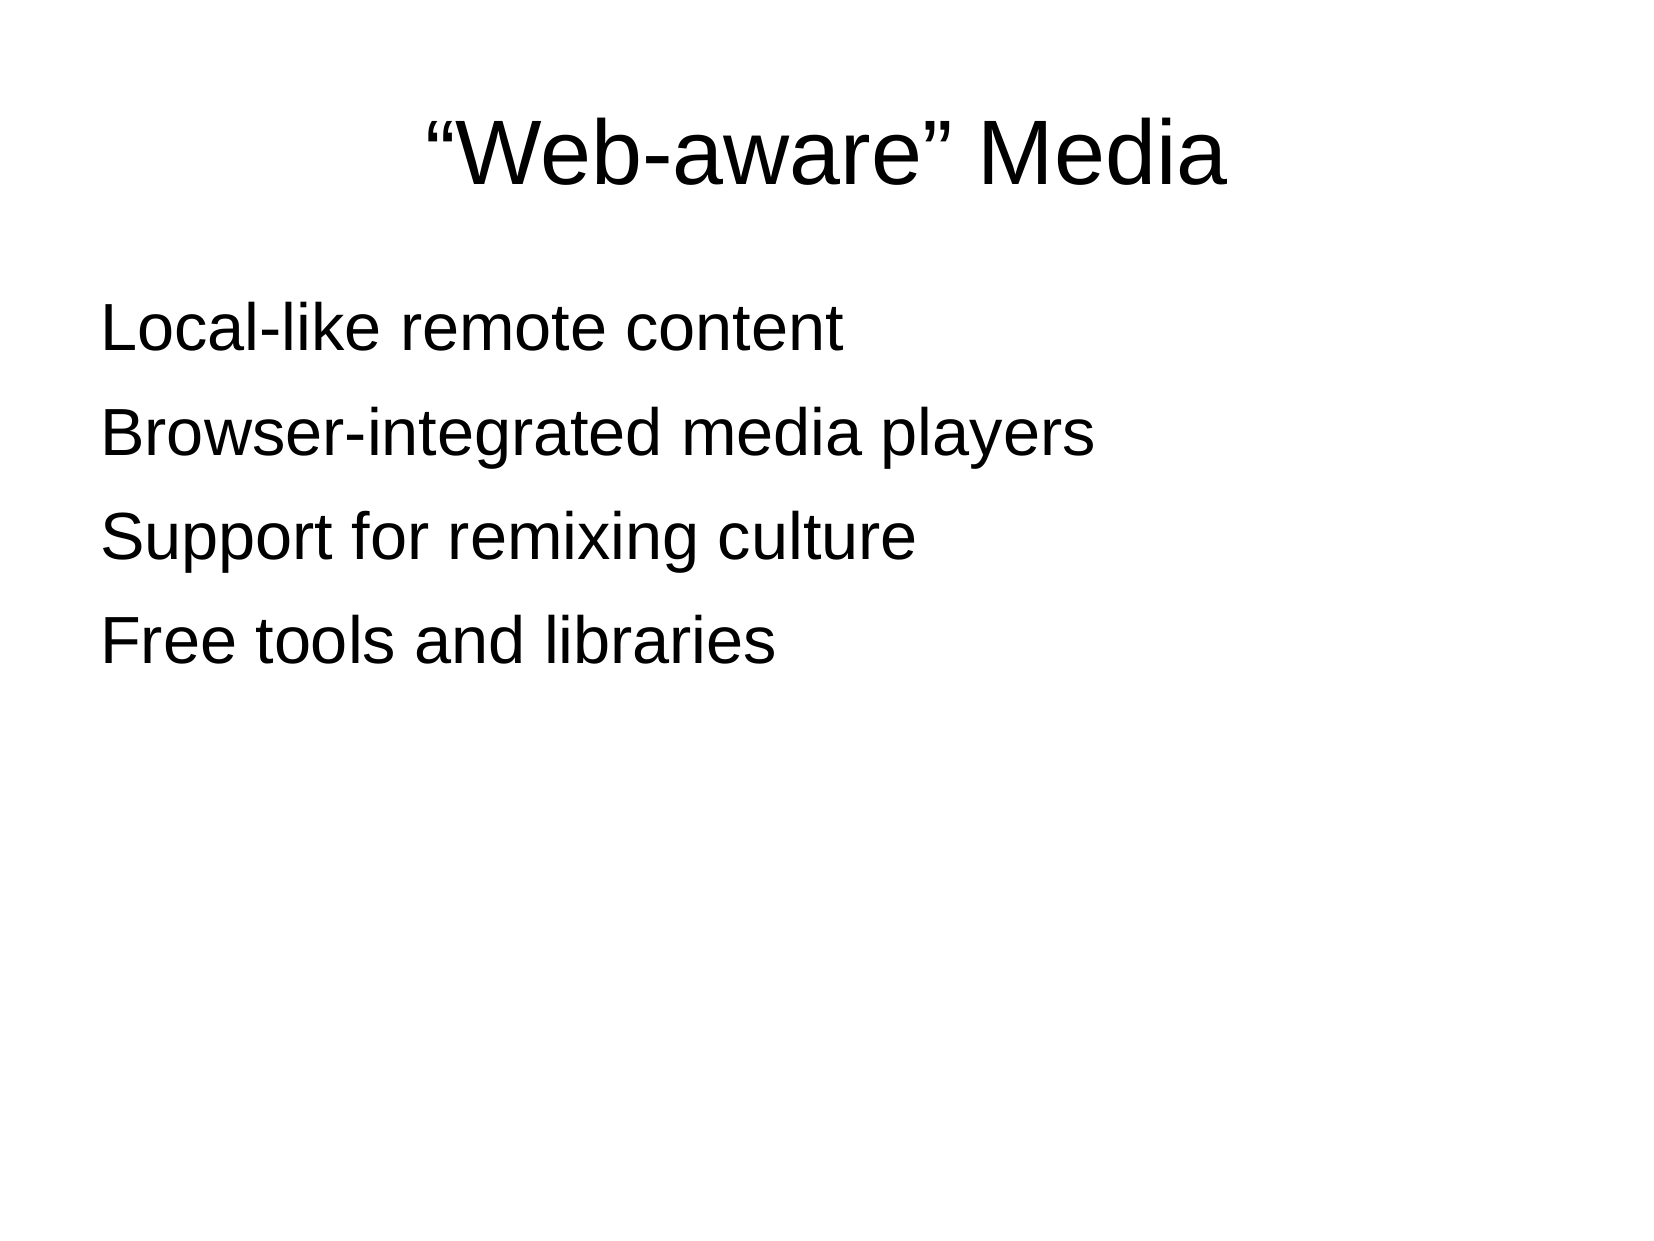

# “Web-aware” Media
Local-like remote content
Browser-integrated media players
Support for remixing culture
Free tools and libraries